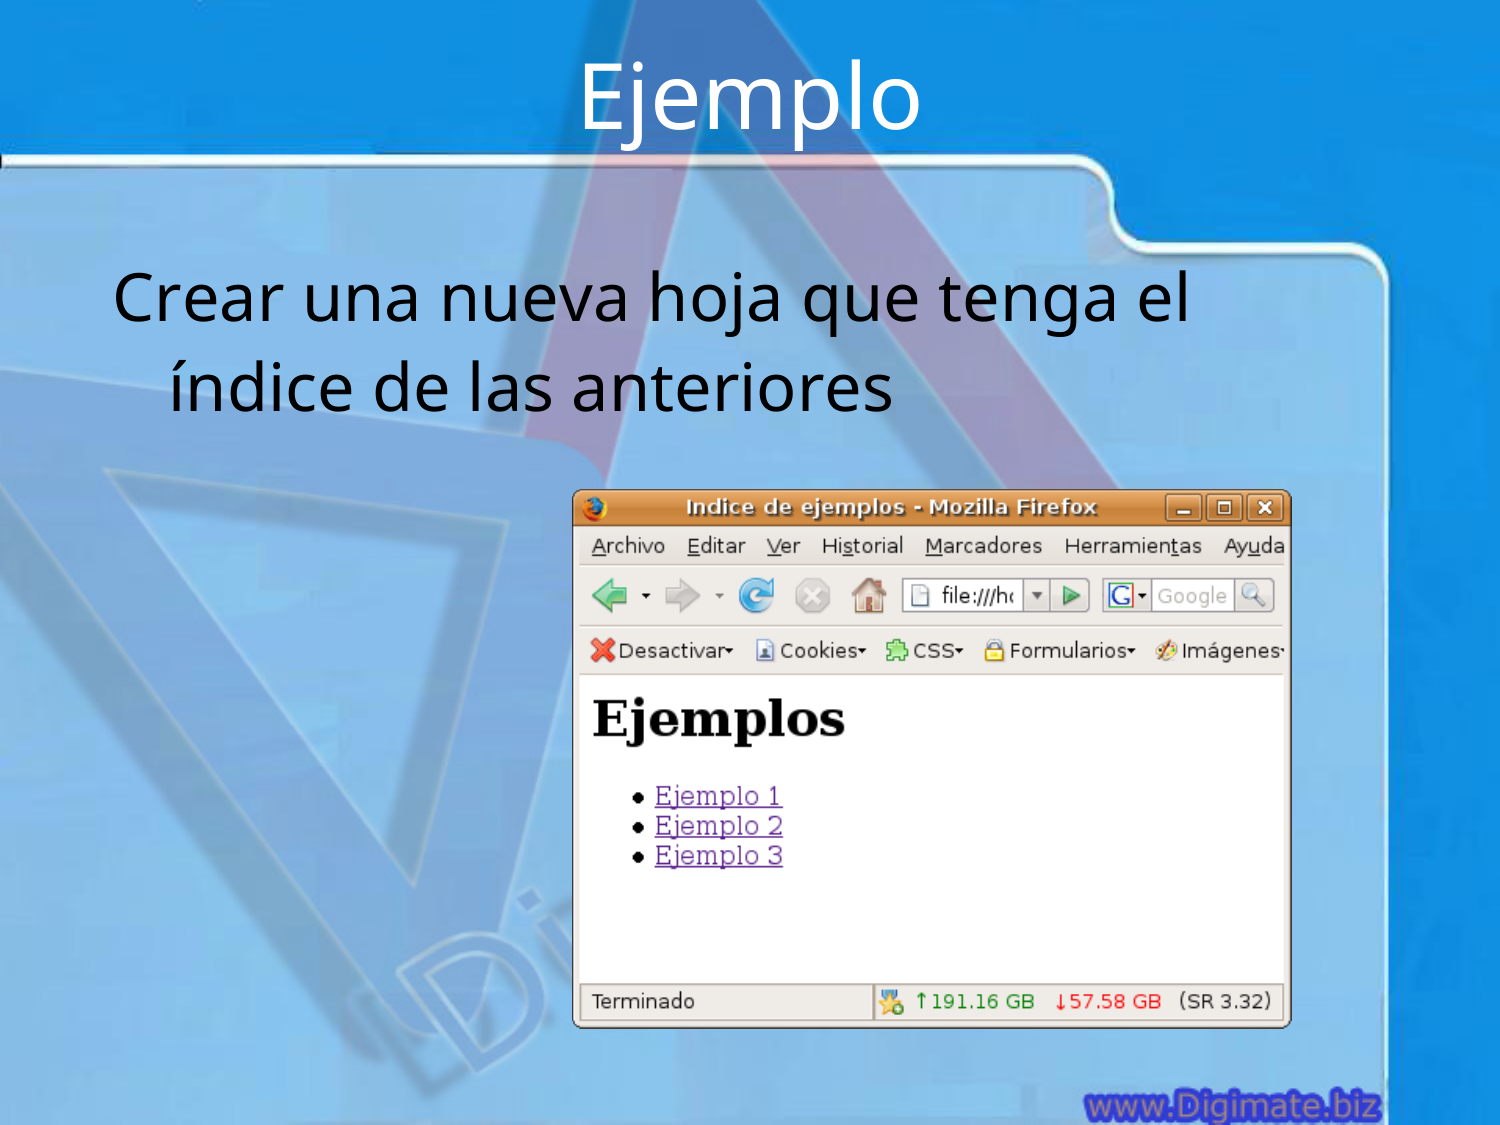

# Ejemplo
Crear una nueva hoja que tenga el índice de las anteriores